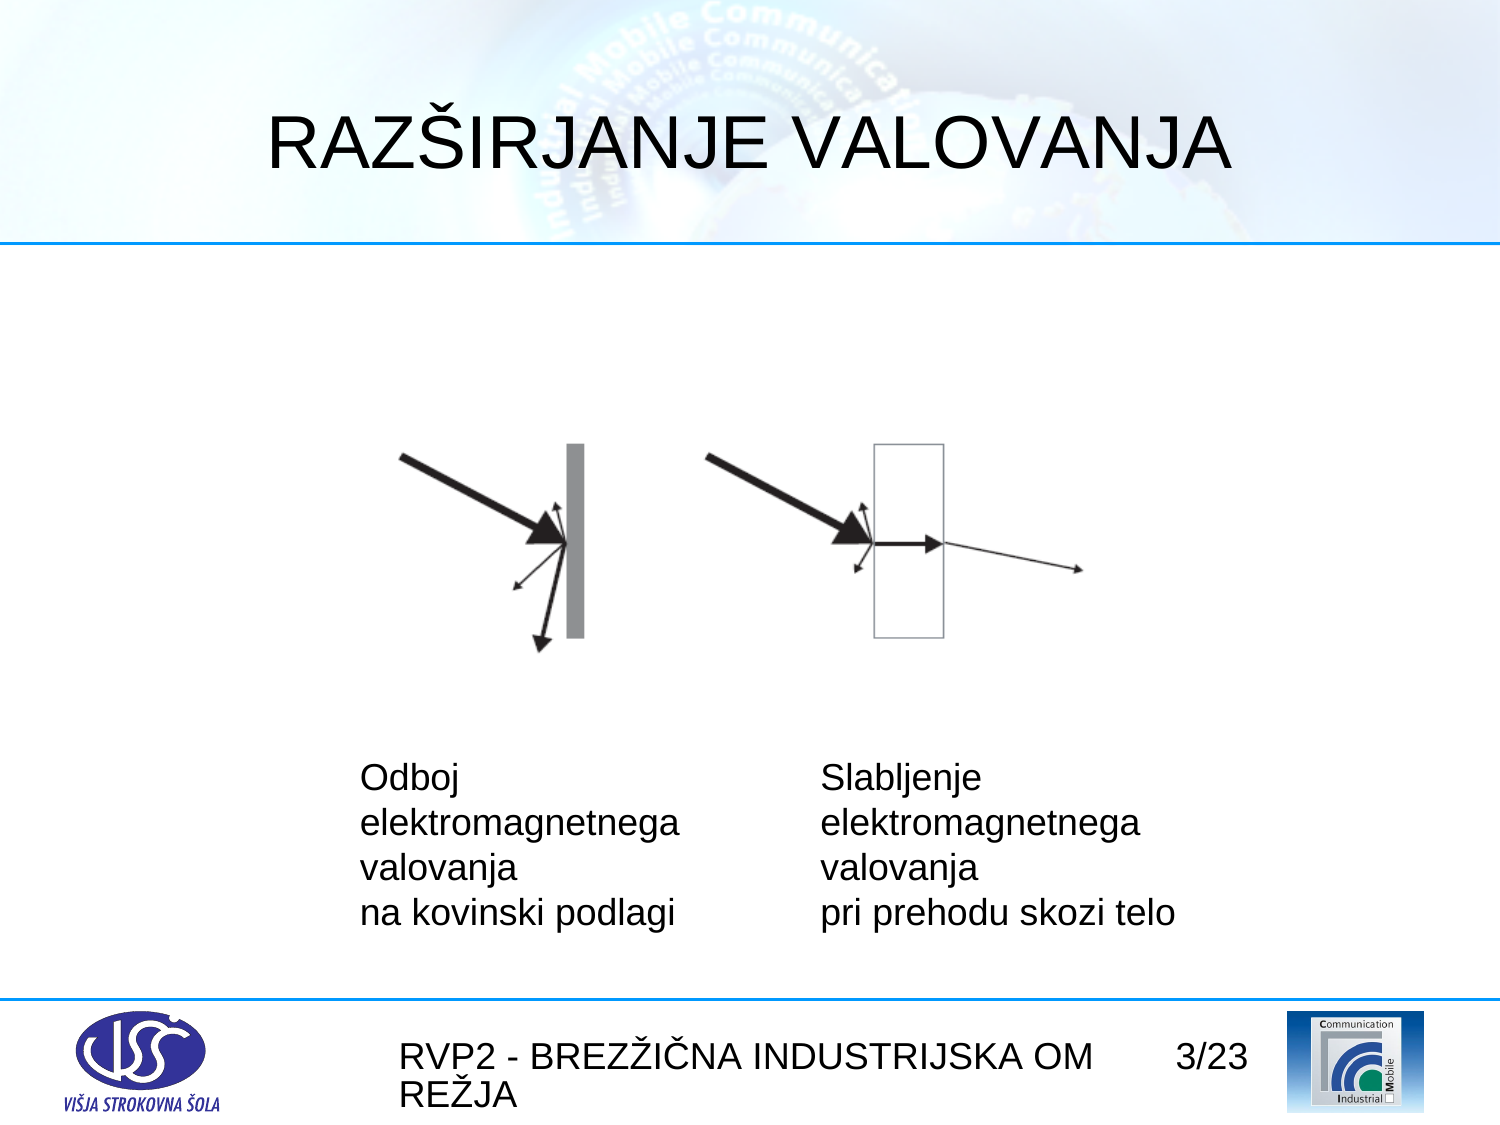

# RAZŠIRJANJE VALOVANJA
Odboj elektromagnetnega valovanja
na kovinski podlagi
Slabljenje elektromagnetnega valovanja
pri prehodu skozi telo
RVP2 - BREZŽIČNA INDUSTRIJSKA OMREŽJA
3